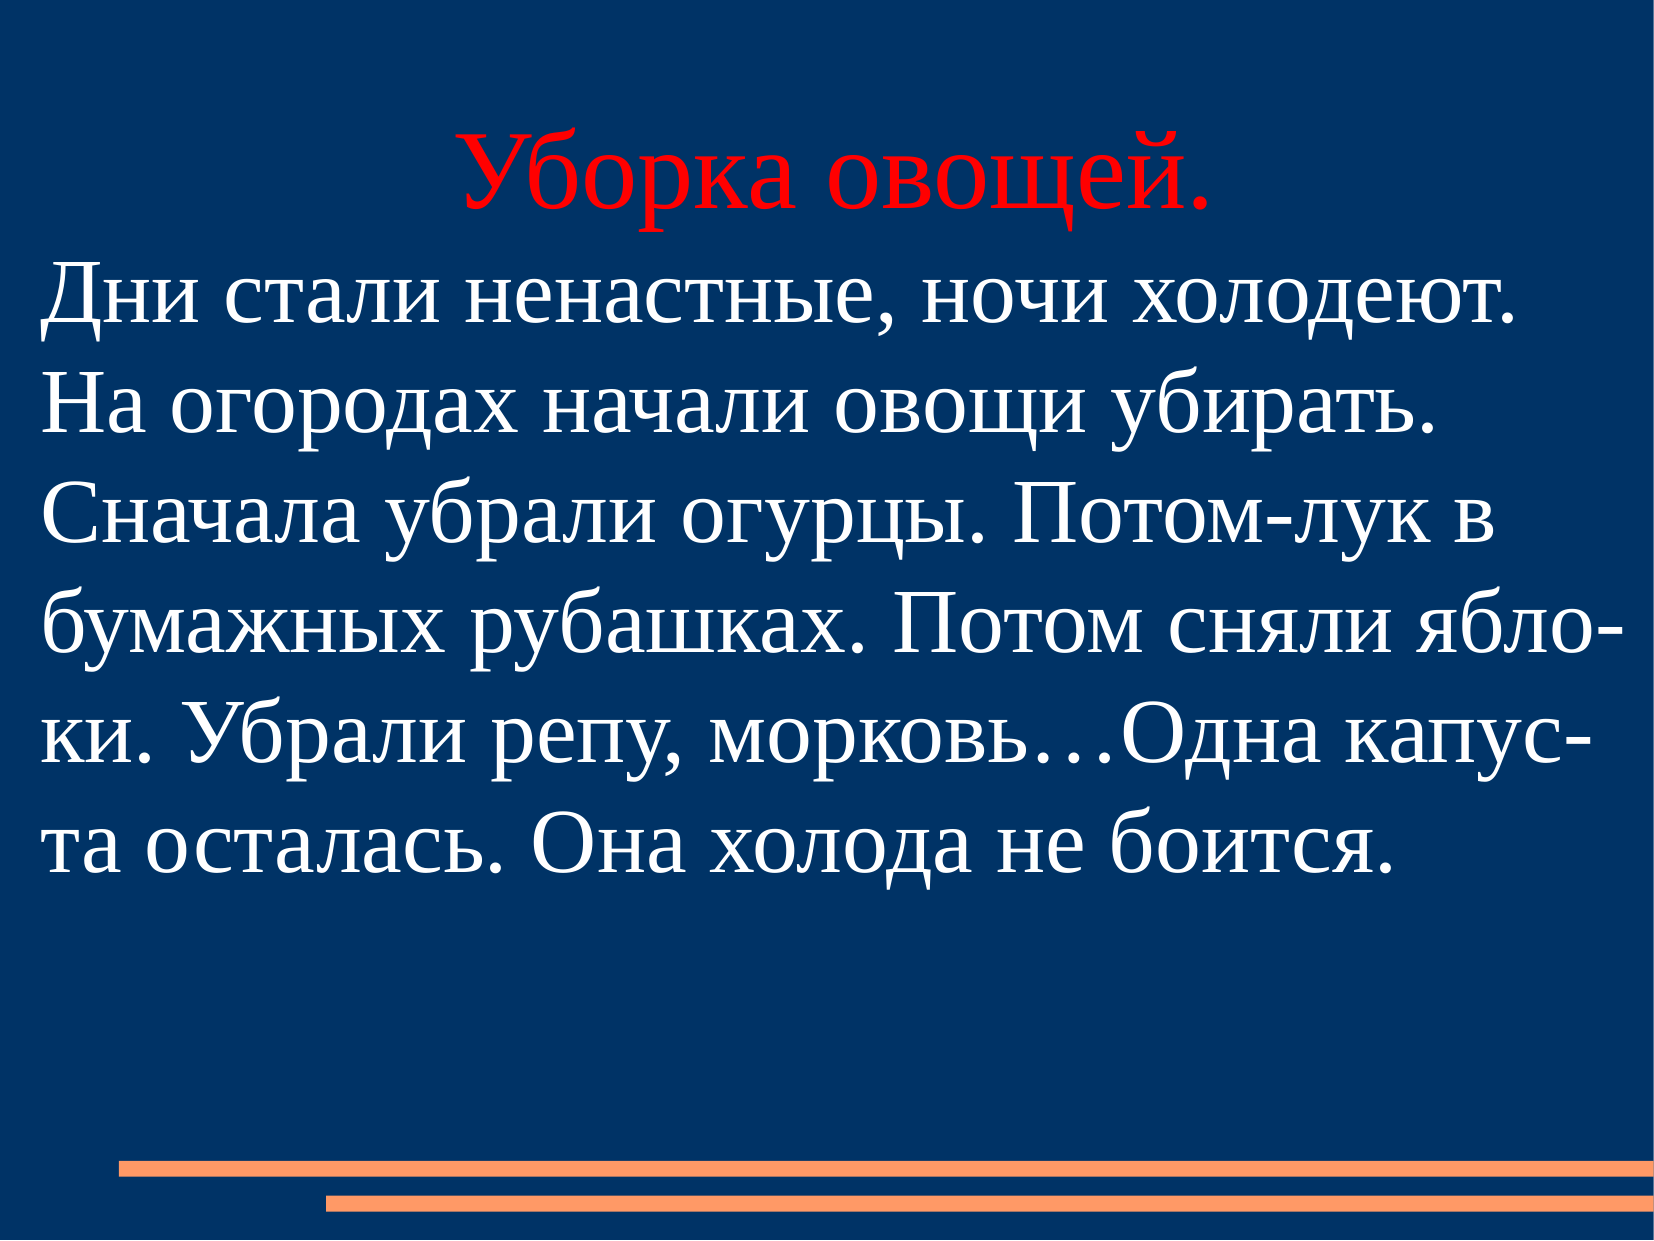

Уборка овощей.
Дни стали ненастные, ночи холодеют.
На огородах начали овощи убирать.
Сначала убрали огурцы. Потом-лук в
бумажных рубашках. Потом сняли ябло-
ки. Убрали репу, морковь…Одна капус-
та осталась. Она холода не боится.